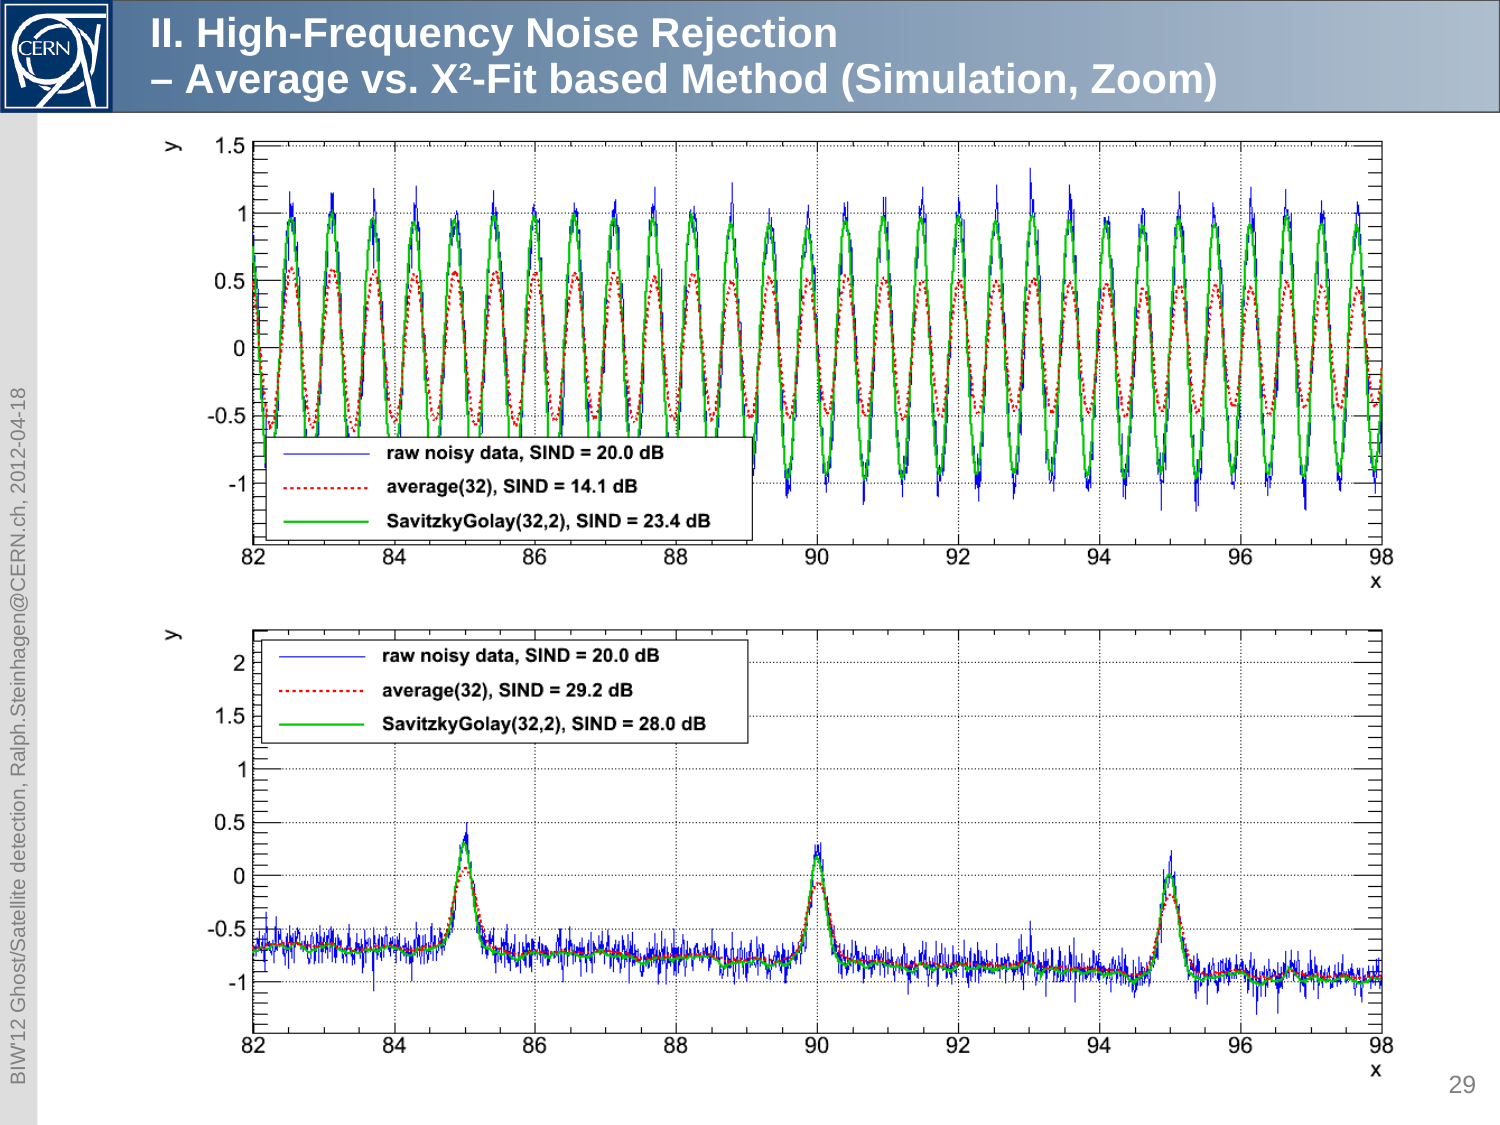

# II. High-Frequency Noise Rejection – Average vs. X2-Fit based Method (Simulation, Zoom)